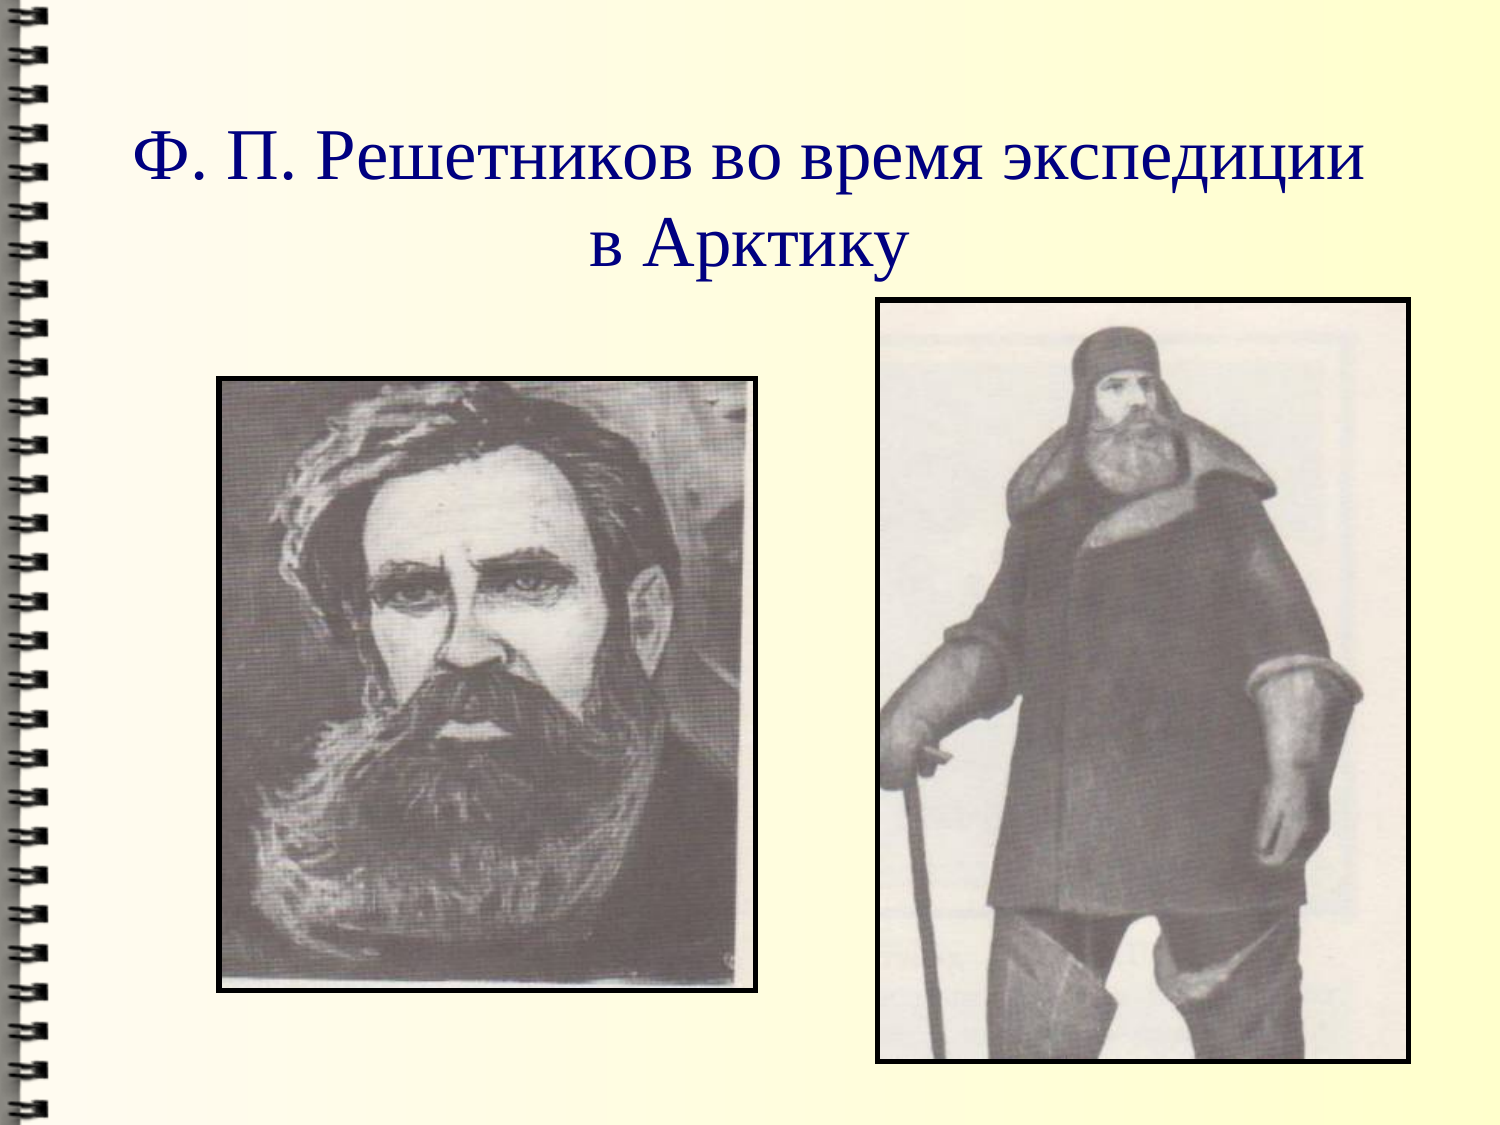

# Ф. П. Решетников во время экспедиции в Арктику